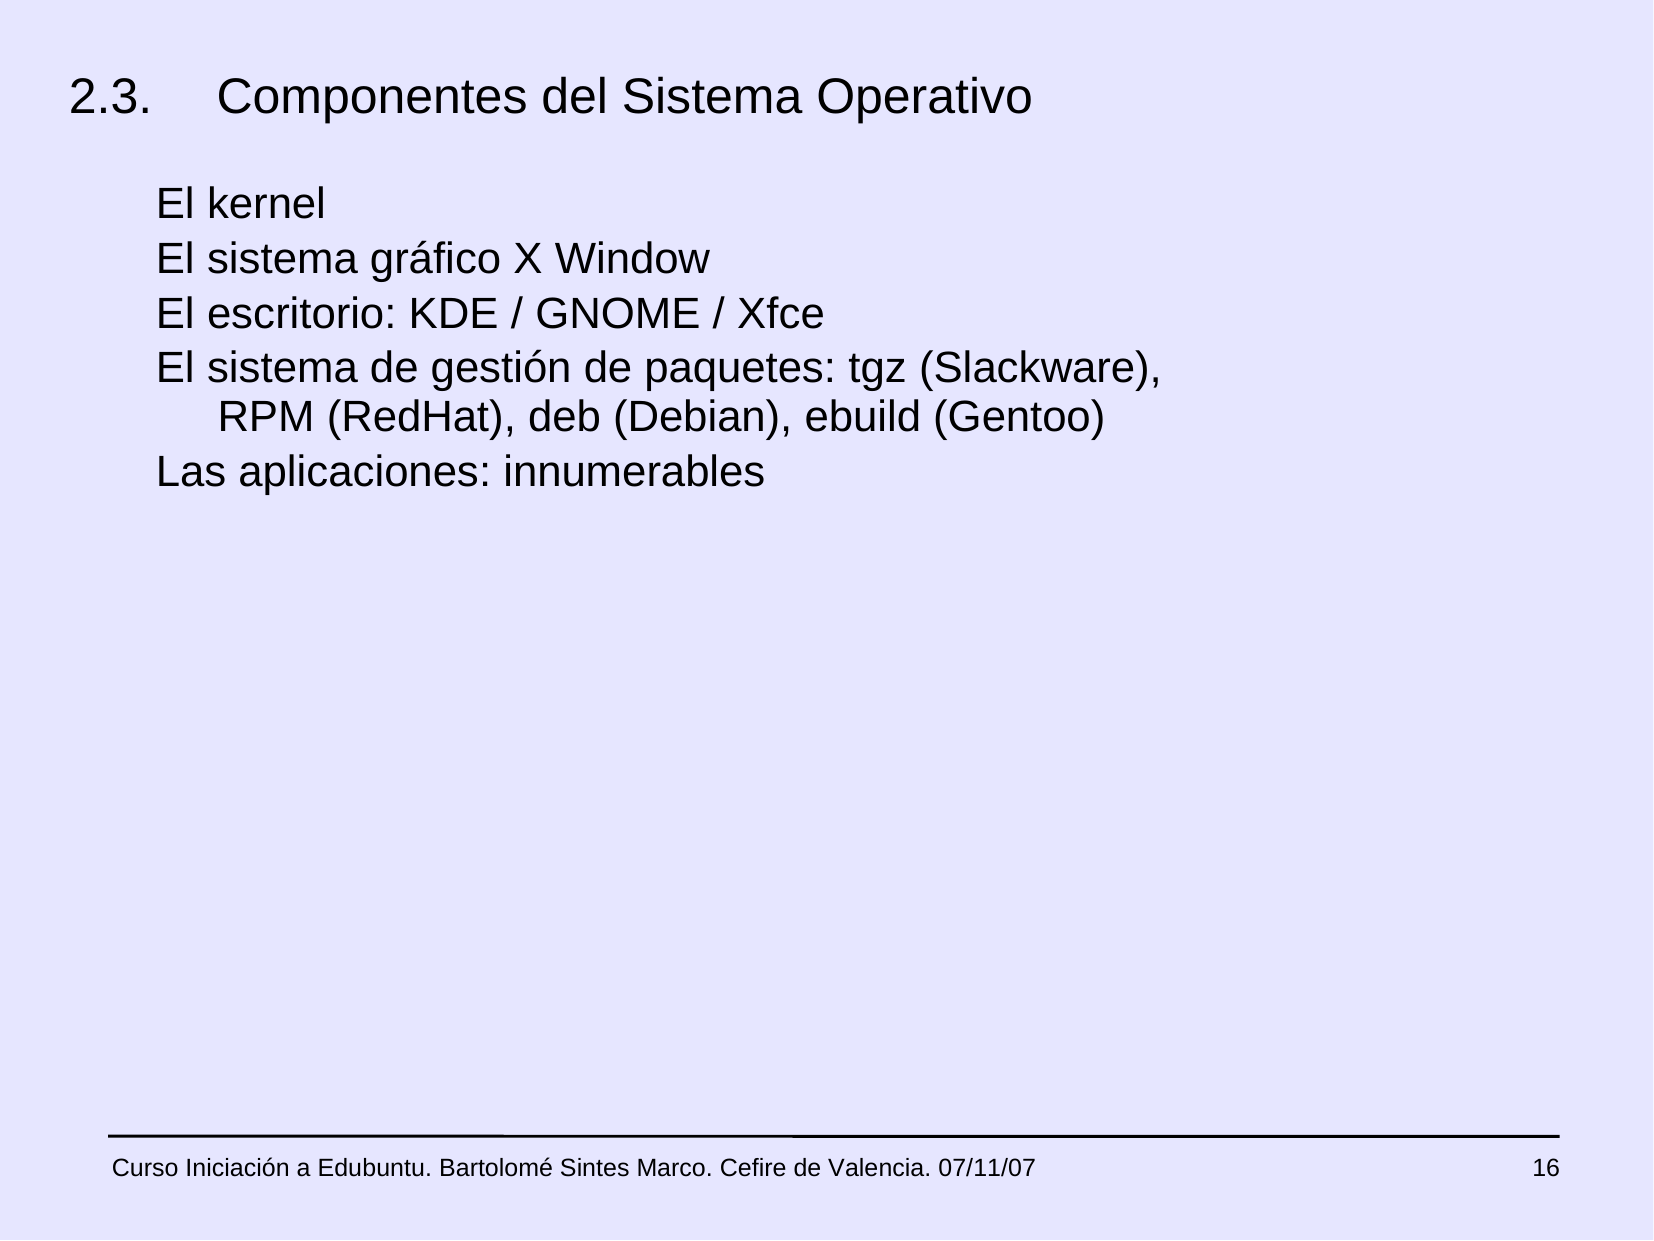

2.3.	Componentes del Sistema Operativo
El kernel
El sistema gráfico X Window
El escritorio: KDE / GNOME / Xfce
El sistema de gestión de paquetes: tgz (Slackware), RPM (RedHat), deb (Debian), ebuild (Gentoo)
Las aplicaciones: innumerables